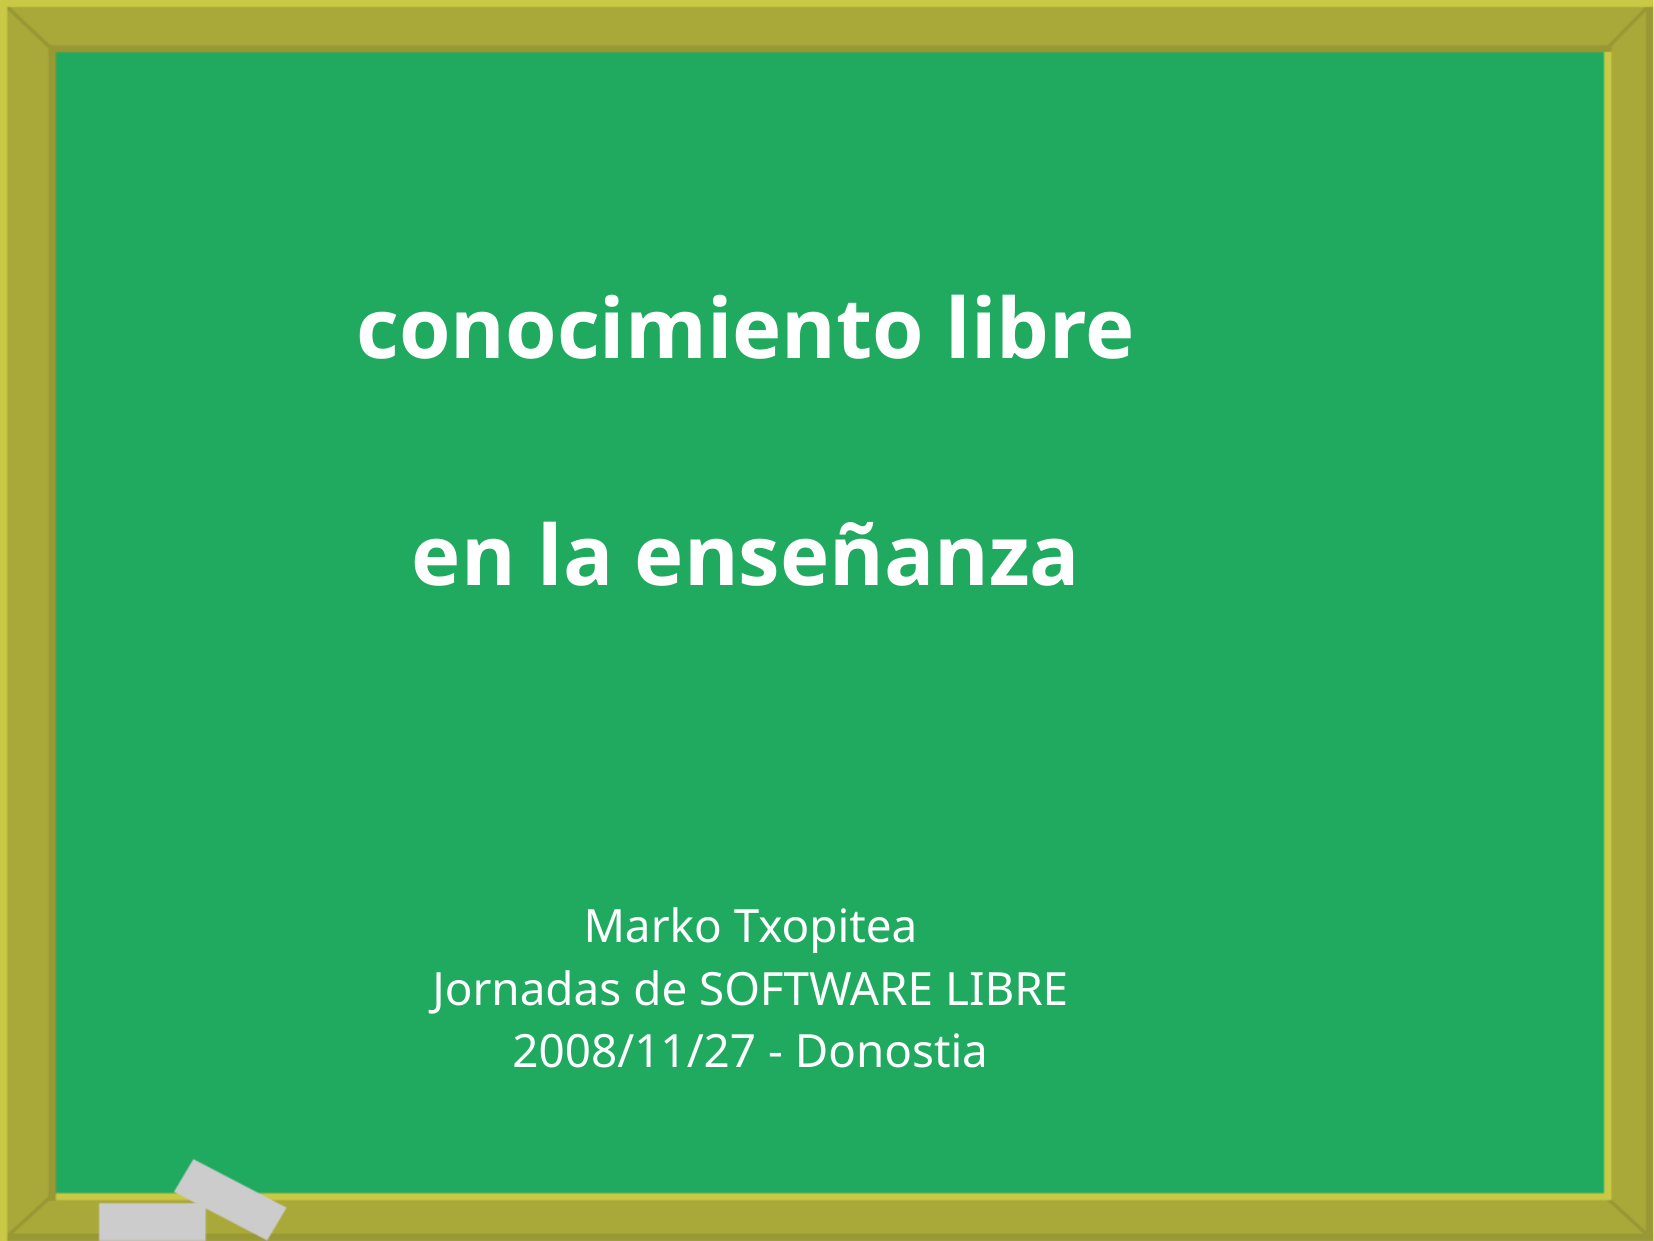

conocimiento libre
en la enseñanza
Marko Txopitea
Jornadas de SOFTWARE LIBRE
2008/11/27 - Donostia